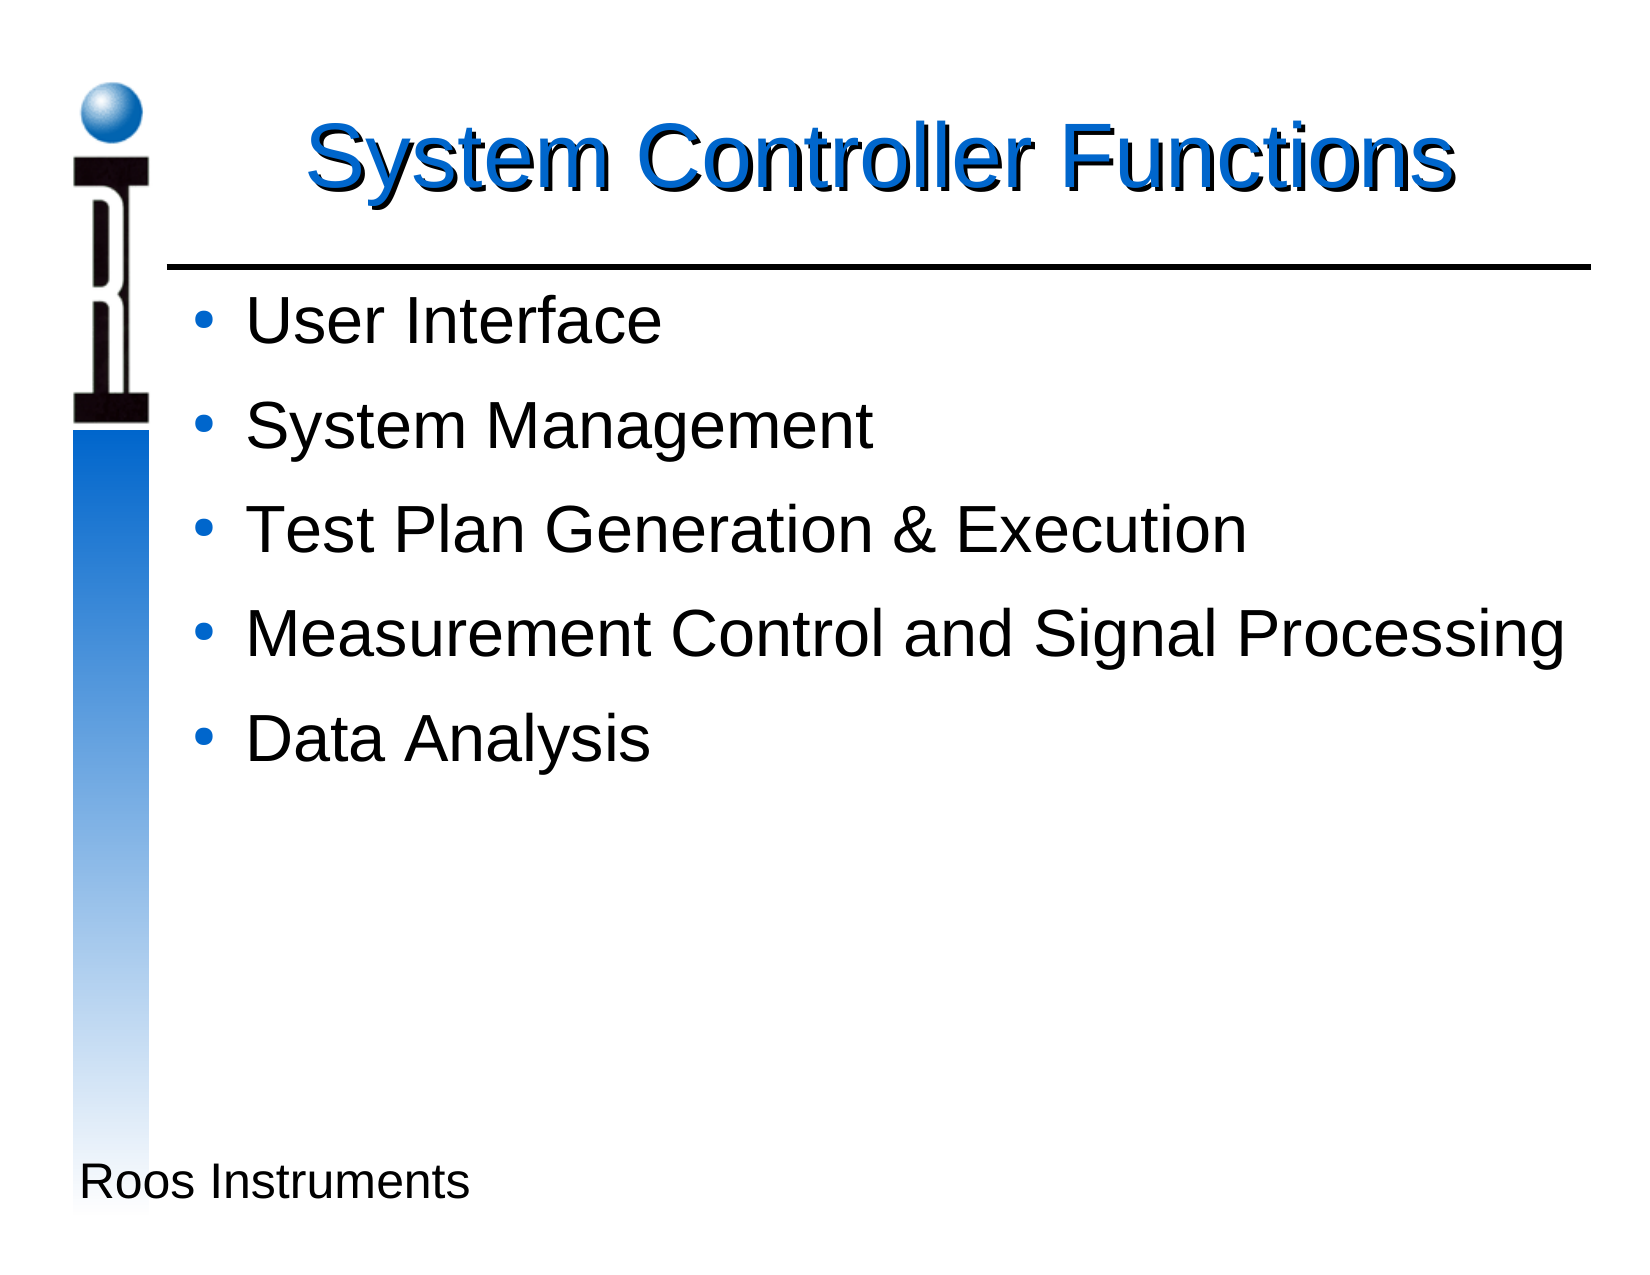

# System Controller Functions
User Interface
System Management
Test Plan Generation & Execution
Measurement Control and Signal Processing
Data Analysis